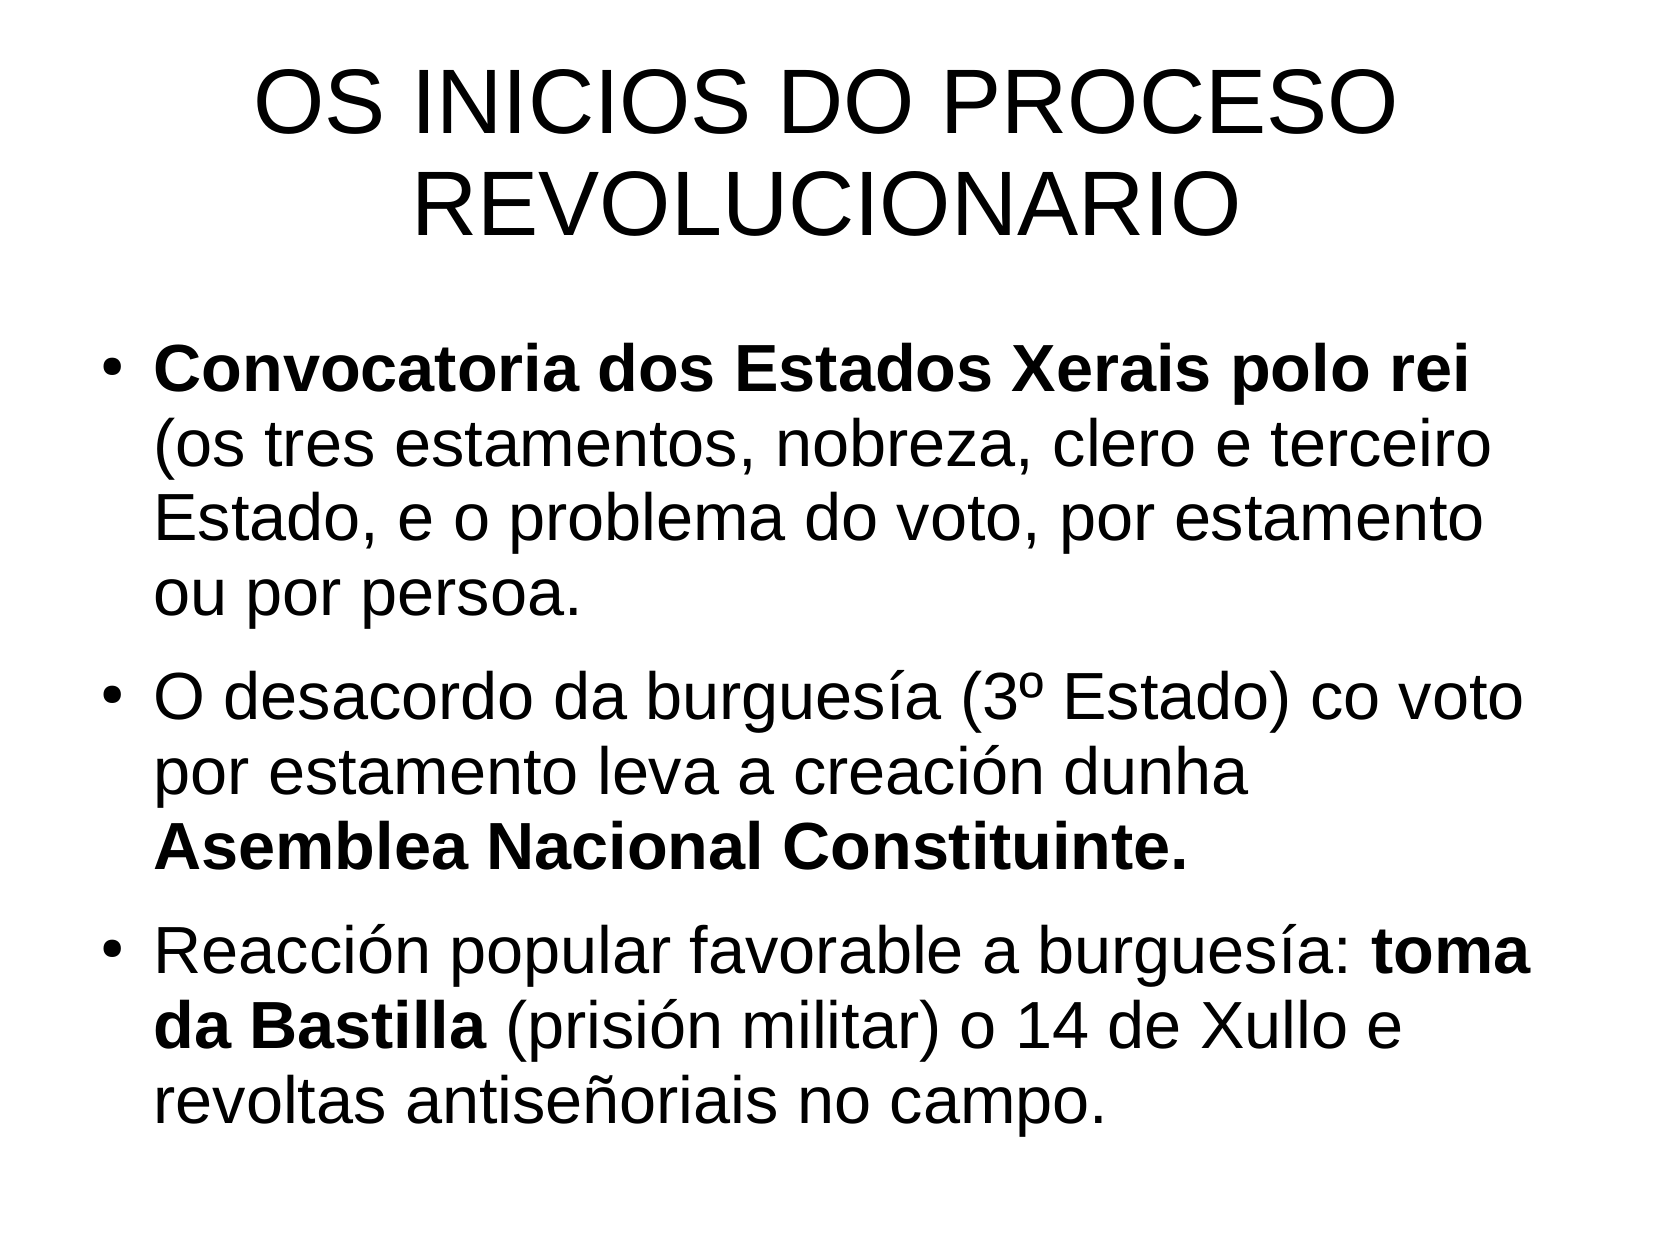

# OS INICIOS DO PROCESO REVOLUCIONARIO
Convocatoria dos Estados Xerais polo rei (os tres estamentos, nobreza, clero e terceiro Estado, e o problema do voto, por estamento ou por persoa.
O desacordo da burguesía (3º Estado) co voto por estamento leva a creación dunha Asemblea Nacional Constituinte.
Reacción popular favorable a burguesía: toma da Bastilla (prisión militar) o 14 de Xullo e revoltas antiseñoriais no campo.